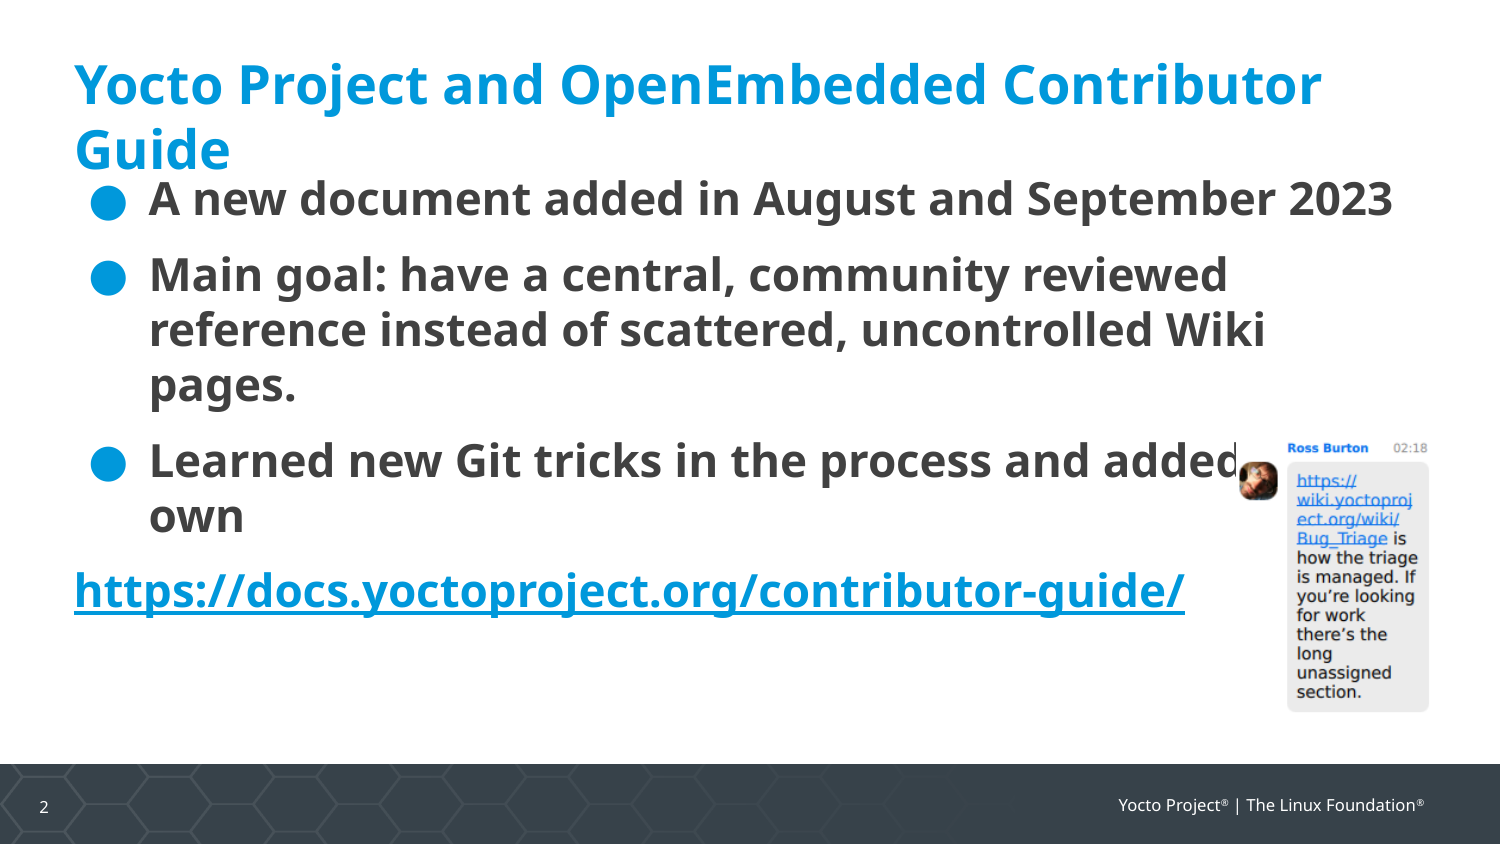

# Yocto Project and OpenEmbedded Contributor Guide
A new document added in August and September 2023
Main goal: have a central, community reviewed reference instead of scattered, uncontrolled Wiki pages.
Learned new Git tricks in the process and added my own
https://docs.yoctoproject.org/contributor-guide/